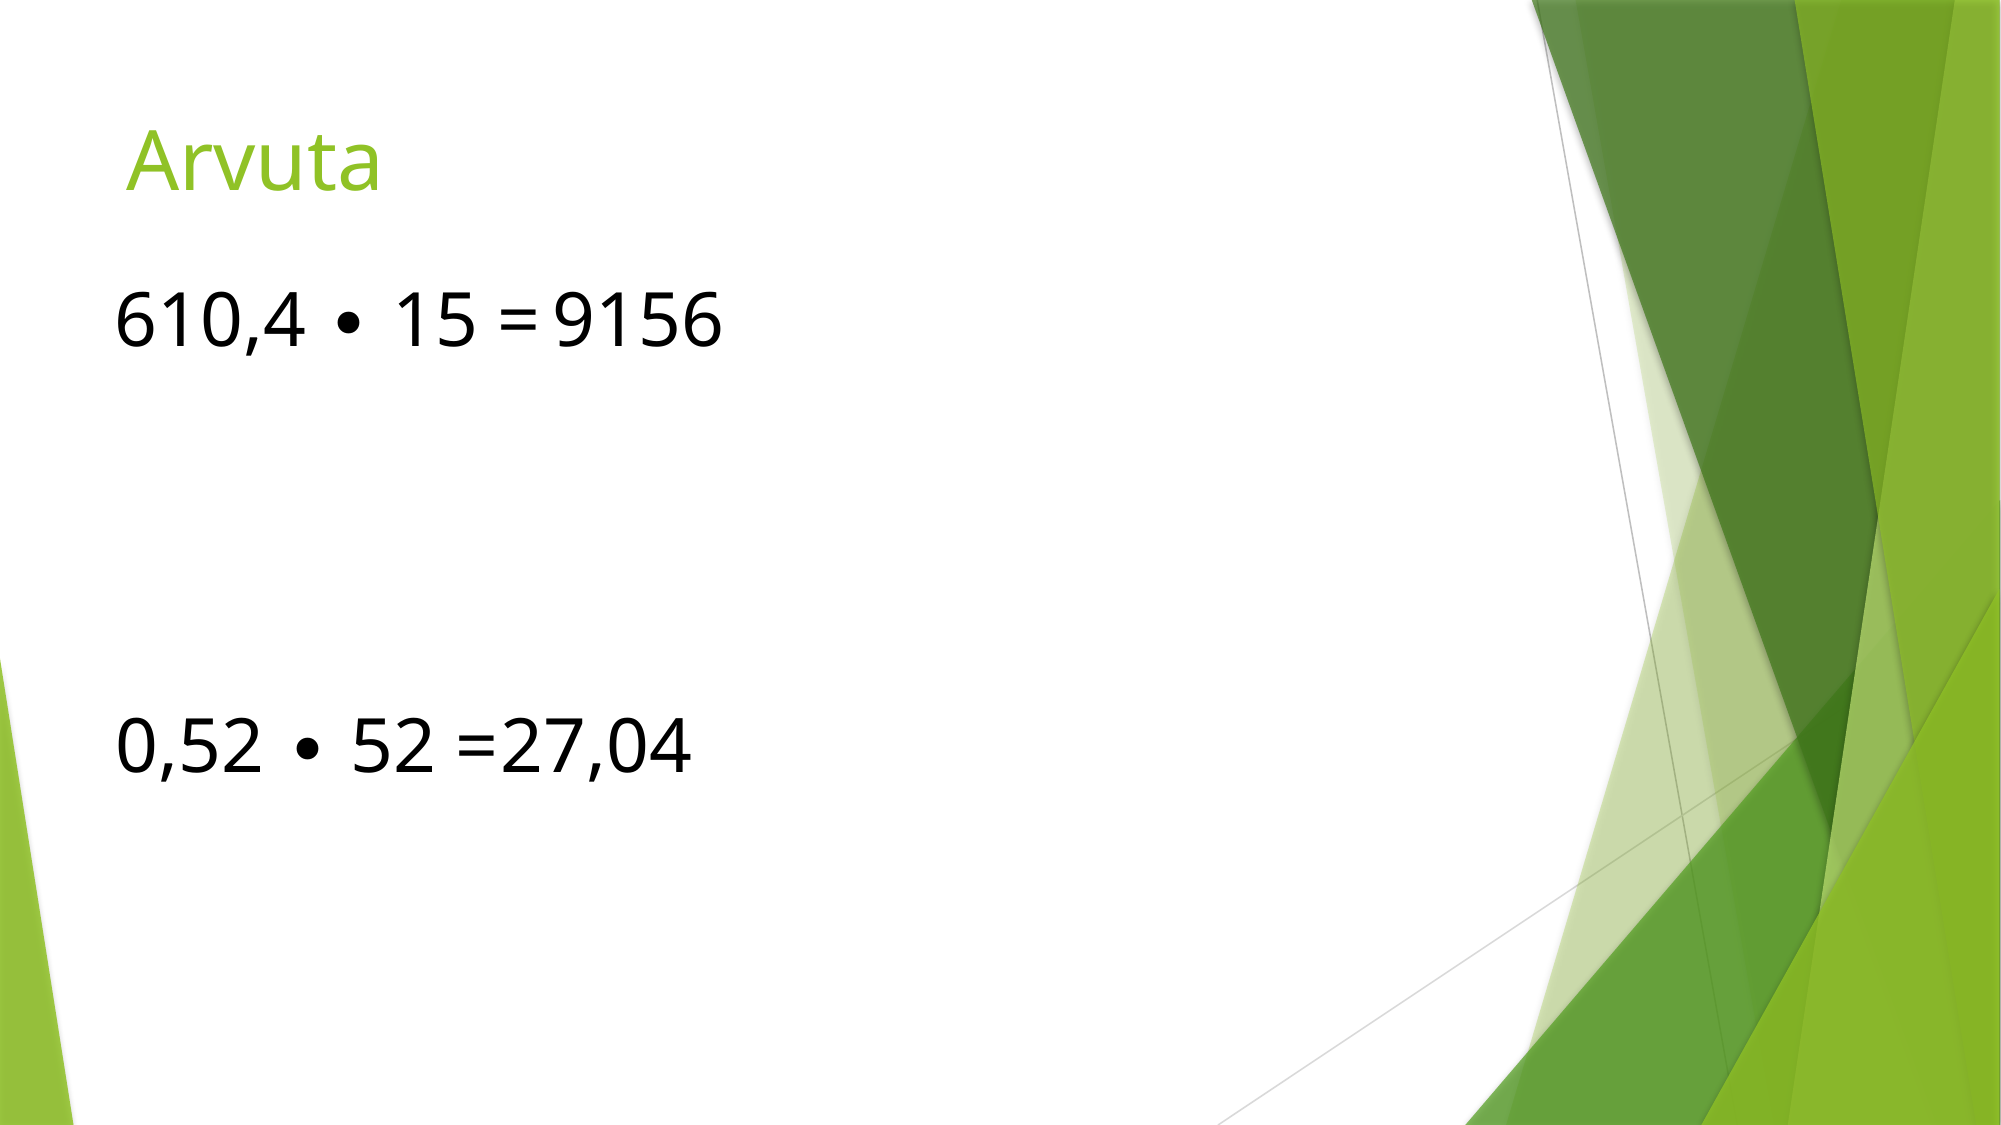

# Arvuta
610,4 ∙ 15 =
9156
0,52 ∙ 52 =
27,04